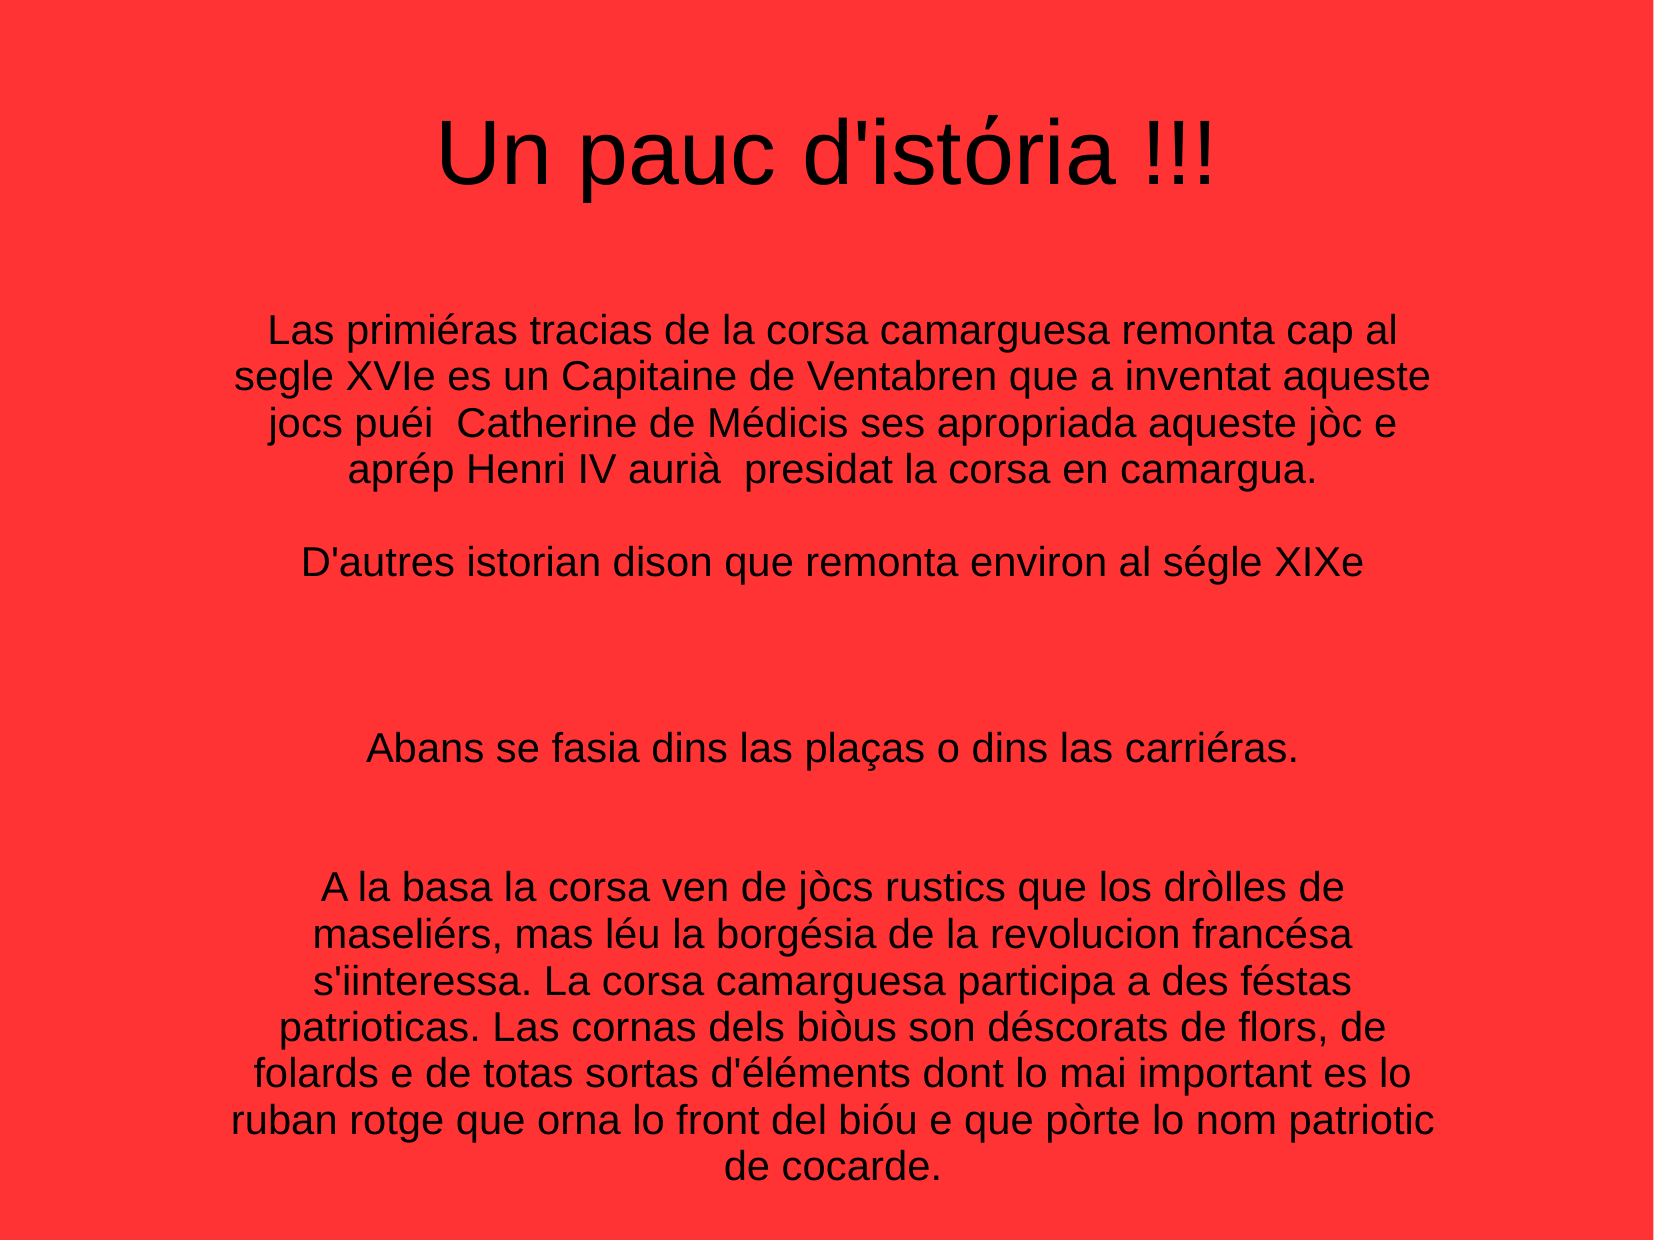

# Un pauc d'istόria !!!
Las primiéras tracias de la corsa camarguesa remonta cap al segle XVIe es un Capitaine de Ventabren que a inventat aqueste jocs puéi Catherine de Médicis ses apropriada aqueste jòc e aprép Henri IV aurià presidat la corsa en camargua.
D'autres istorian dison que remonta environ al ségle XIXe
Abans se fasia dins las plaças o dins las carriéras.
A la basa la corsa ven de jòcs rustics que los dròlles de maseliérs, mas léu la borgésia de la revolucion francésa s'iinteressa. La corsa camarguesa participa a des féstas patrioticas. Las cornas dels biòus son déscorats de flors, de folards e de totas sortas d'éléments dont lo mai important es lo ruban rotge que orna lo front del bióu e que pòrte lo nom patriotic de cocarde.